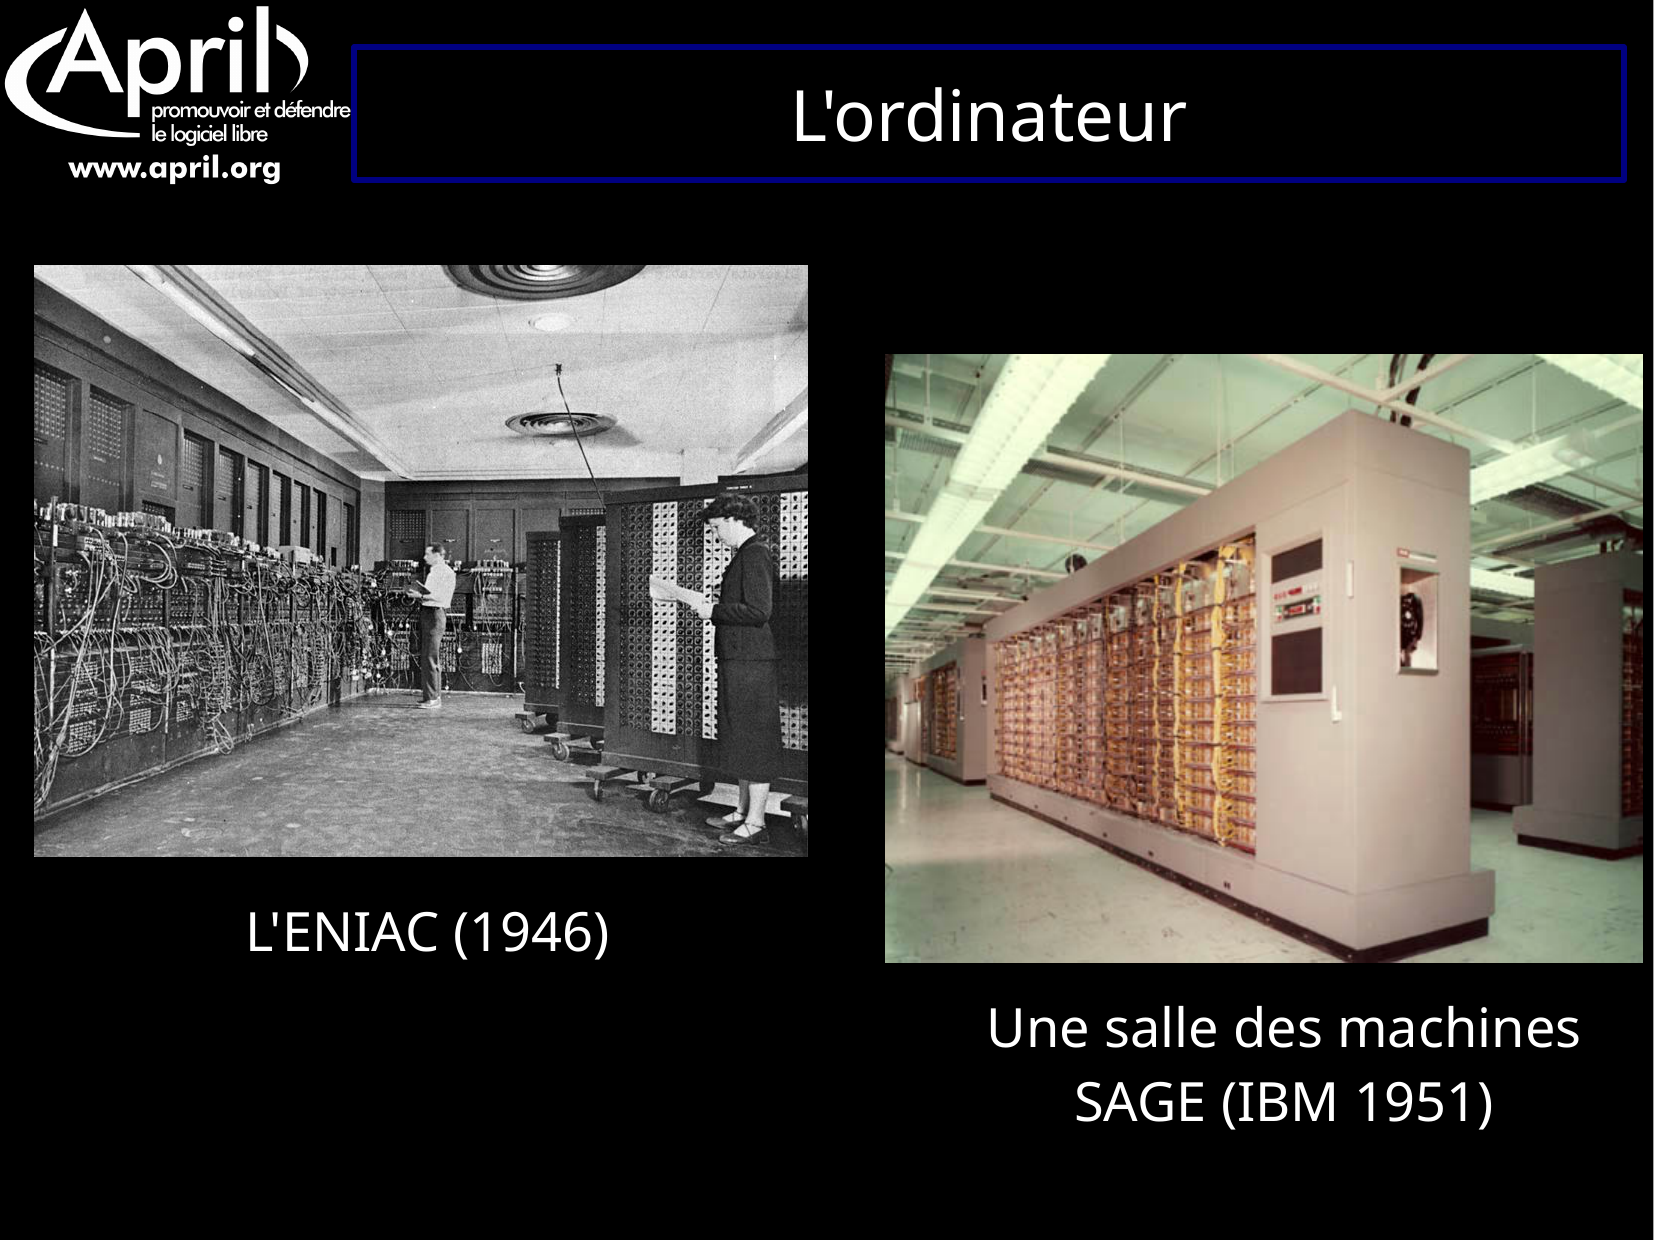

# L'ordinateur
L'ENIAC (1946)
Une salle des machines SAGE (IBM 1951)